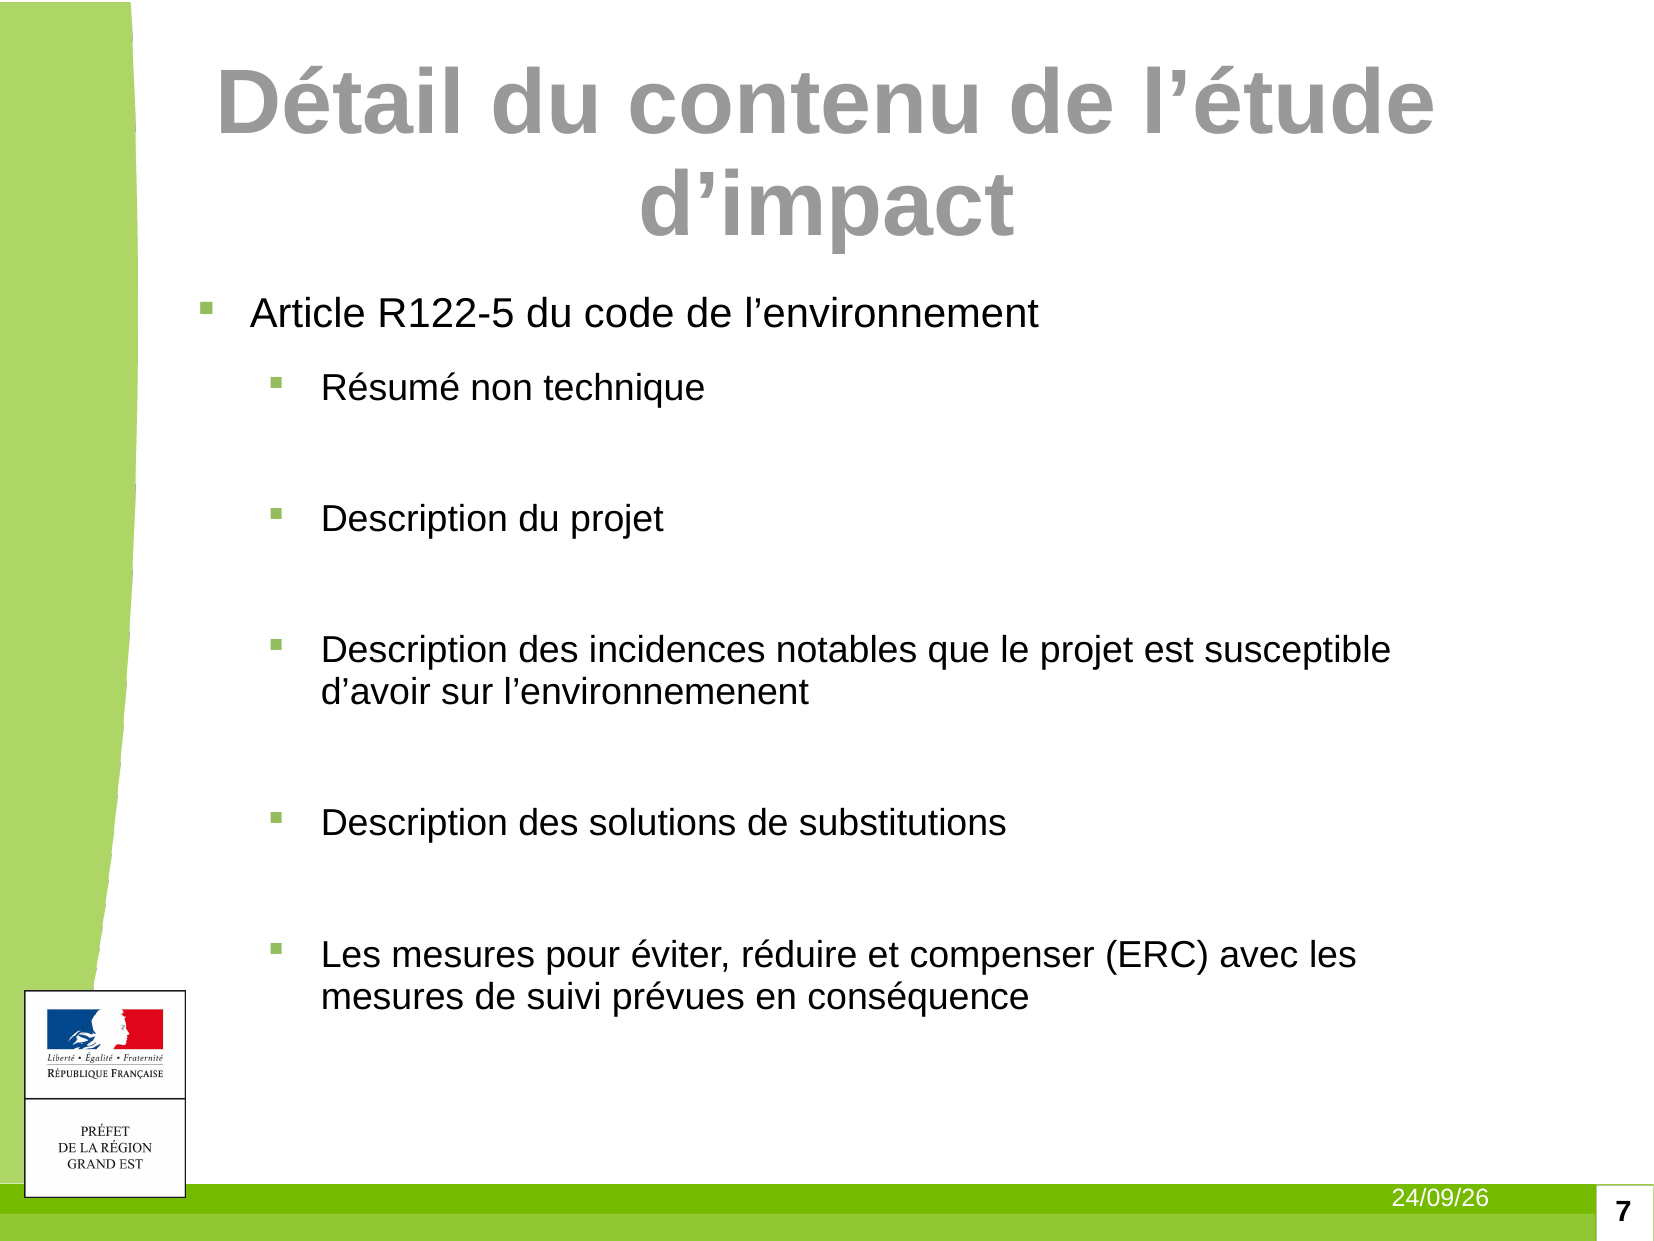

# Détail du contenu de l’étude d’impact
Article R122-5 du code de l’environnement
Résumé non technique
Description du projet
Description des incidences notables que le projet est susceptible d’avoir sur l’environnemenent
Description des solutions de substitutions
Les mesures pour éviter, réduire et compenser (ERC) avec les mesures de suivi prévues en conséquence
7